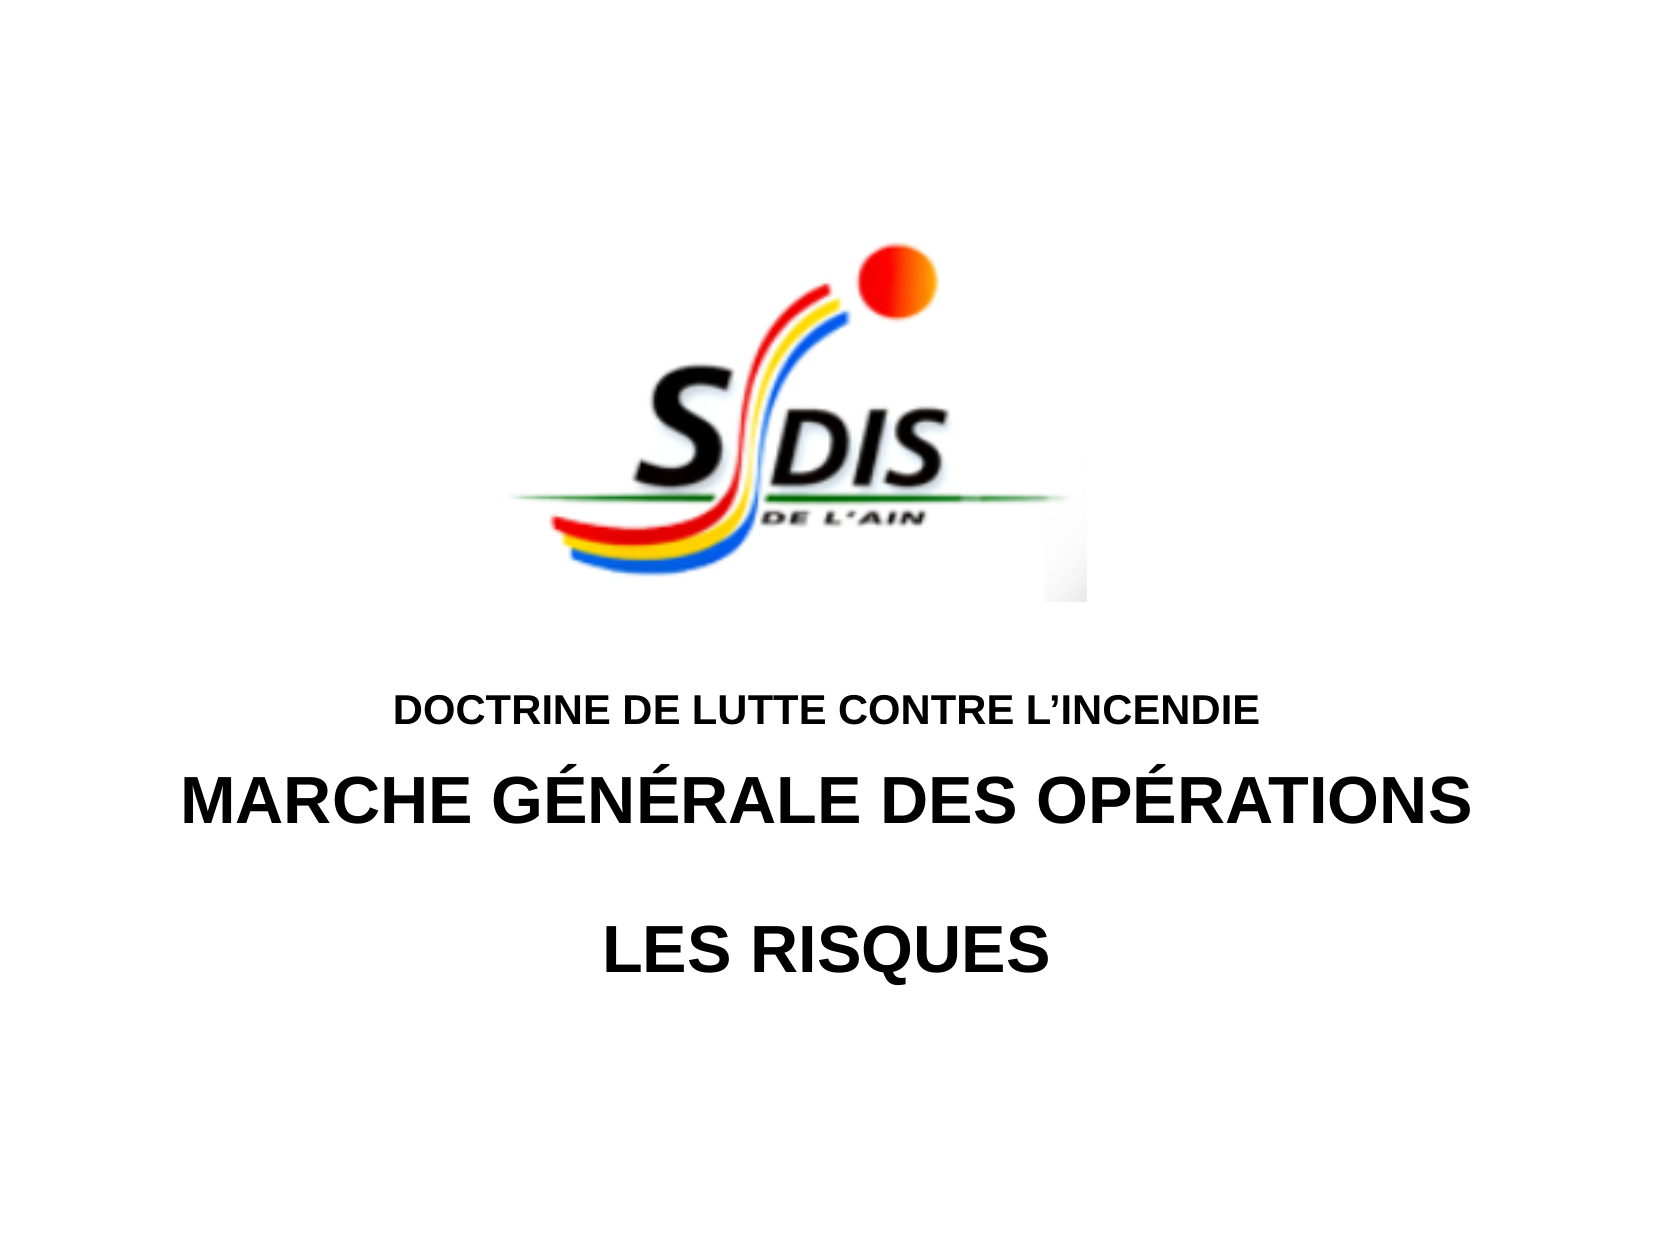

# DOCTRINE DE LUTTE CONTRE L’INCENDIE
MARCHE GÉNÉRALE DES OPÉRATIONS
LES RISQUES